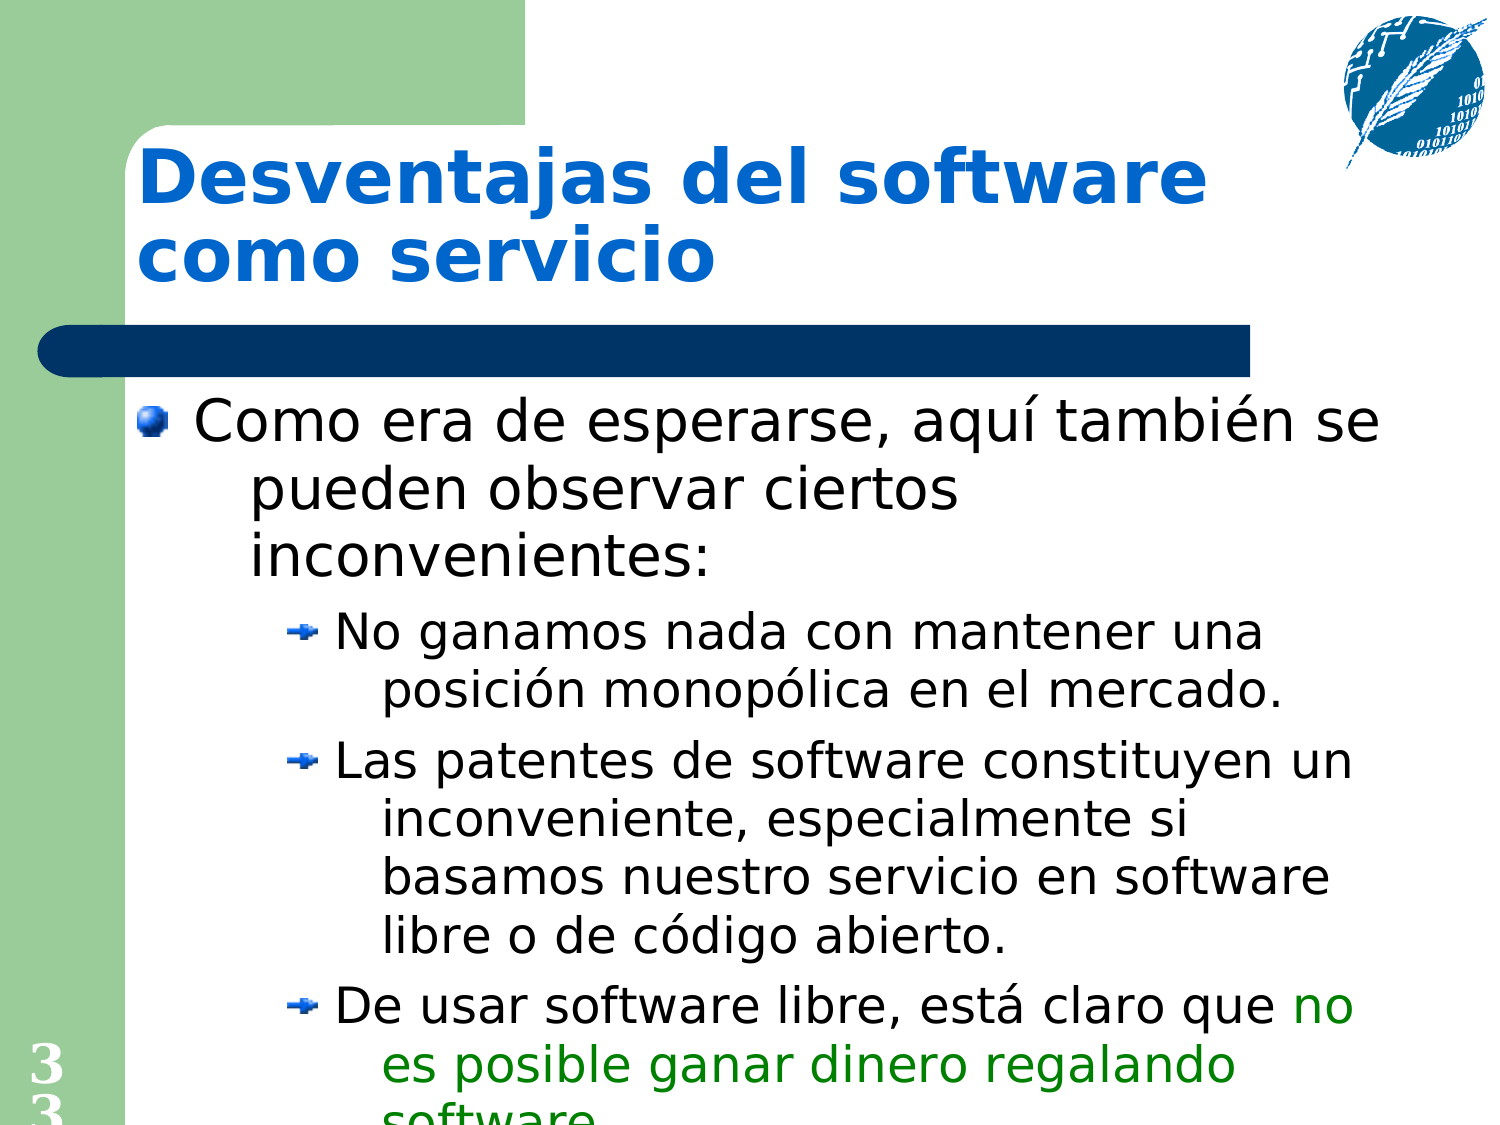

# Desventajas del software como servicio
Como era de esperarse, aquí también se pueden observar ciertos inconvenientes:
No ganamos nada con mantener una posición monopólica en el mercado.
Las patentes de software constituyen un inconveniente, especialmente si basamos nuestro servicio en software libre o de código abierto.
De usar software libre, está claro que no es posible ganar dinero regalando software...
¿O sí?
33